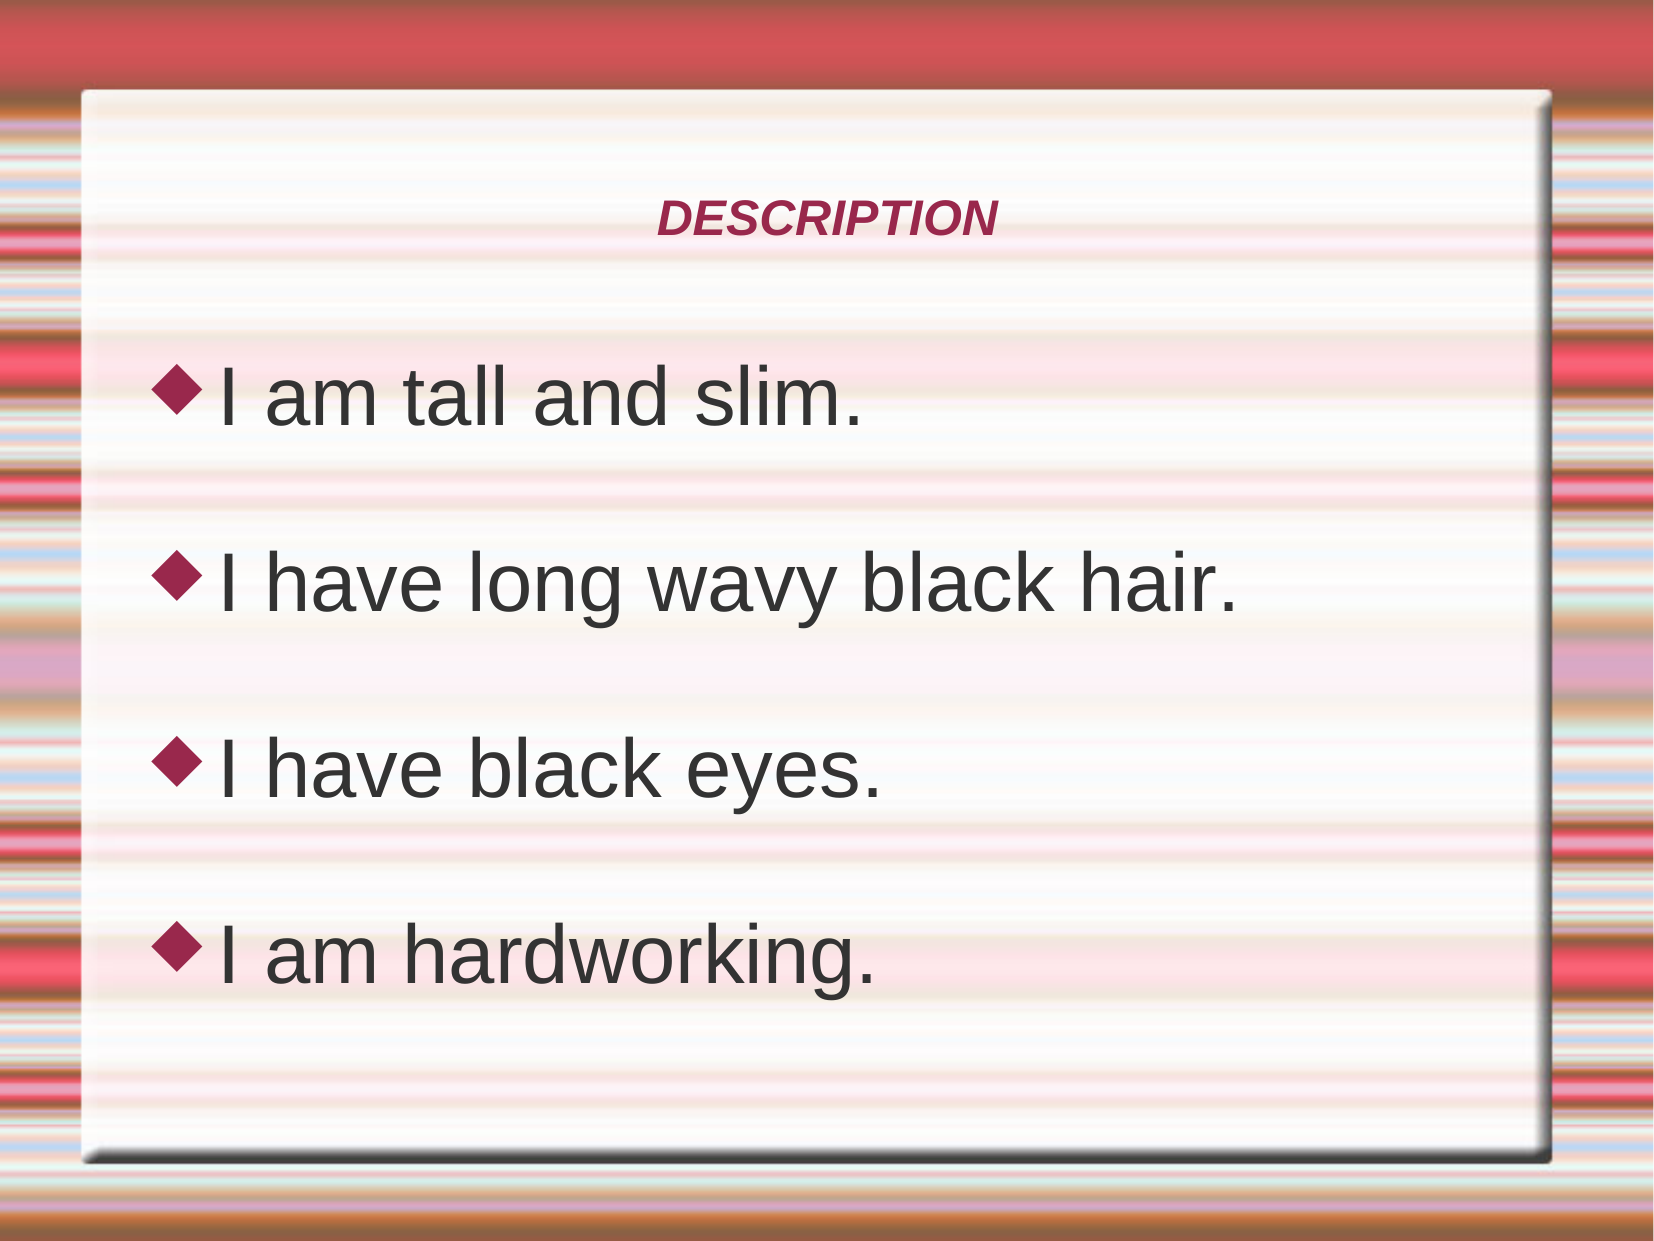

# DESCRIPTION
I am tall and slim.
I have long wavy black hair.
I have black eyes.
I am hardworking.